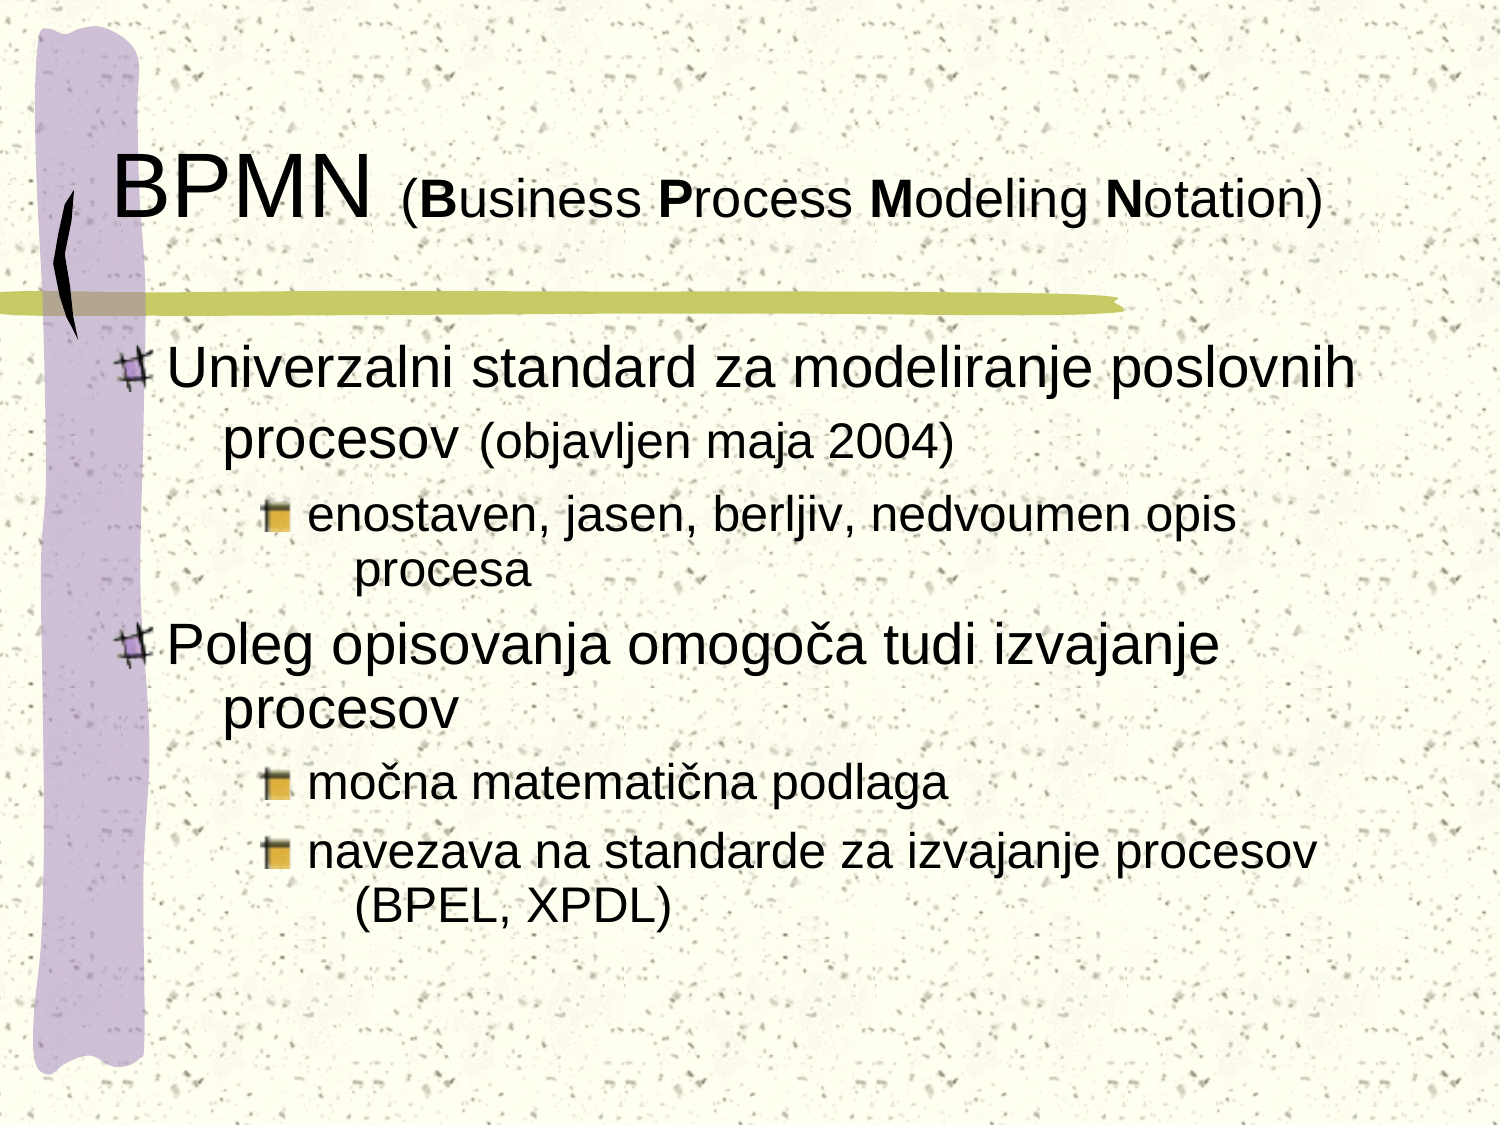

# BPMN (Business Process Modeling Notation)
Univerzalni standard za modeliranje poslovnih procesov (objavljen maja 2004)
enostaven, jasen, berljiv, nedvoumen opis procesa
Poleg opisovanja omogoča tudi izvajanje procesov
močna matematična podlaga
navezava na standarde za izvajanje procesov (BPEL, XPDL)